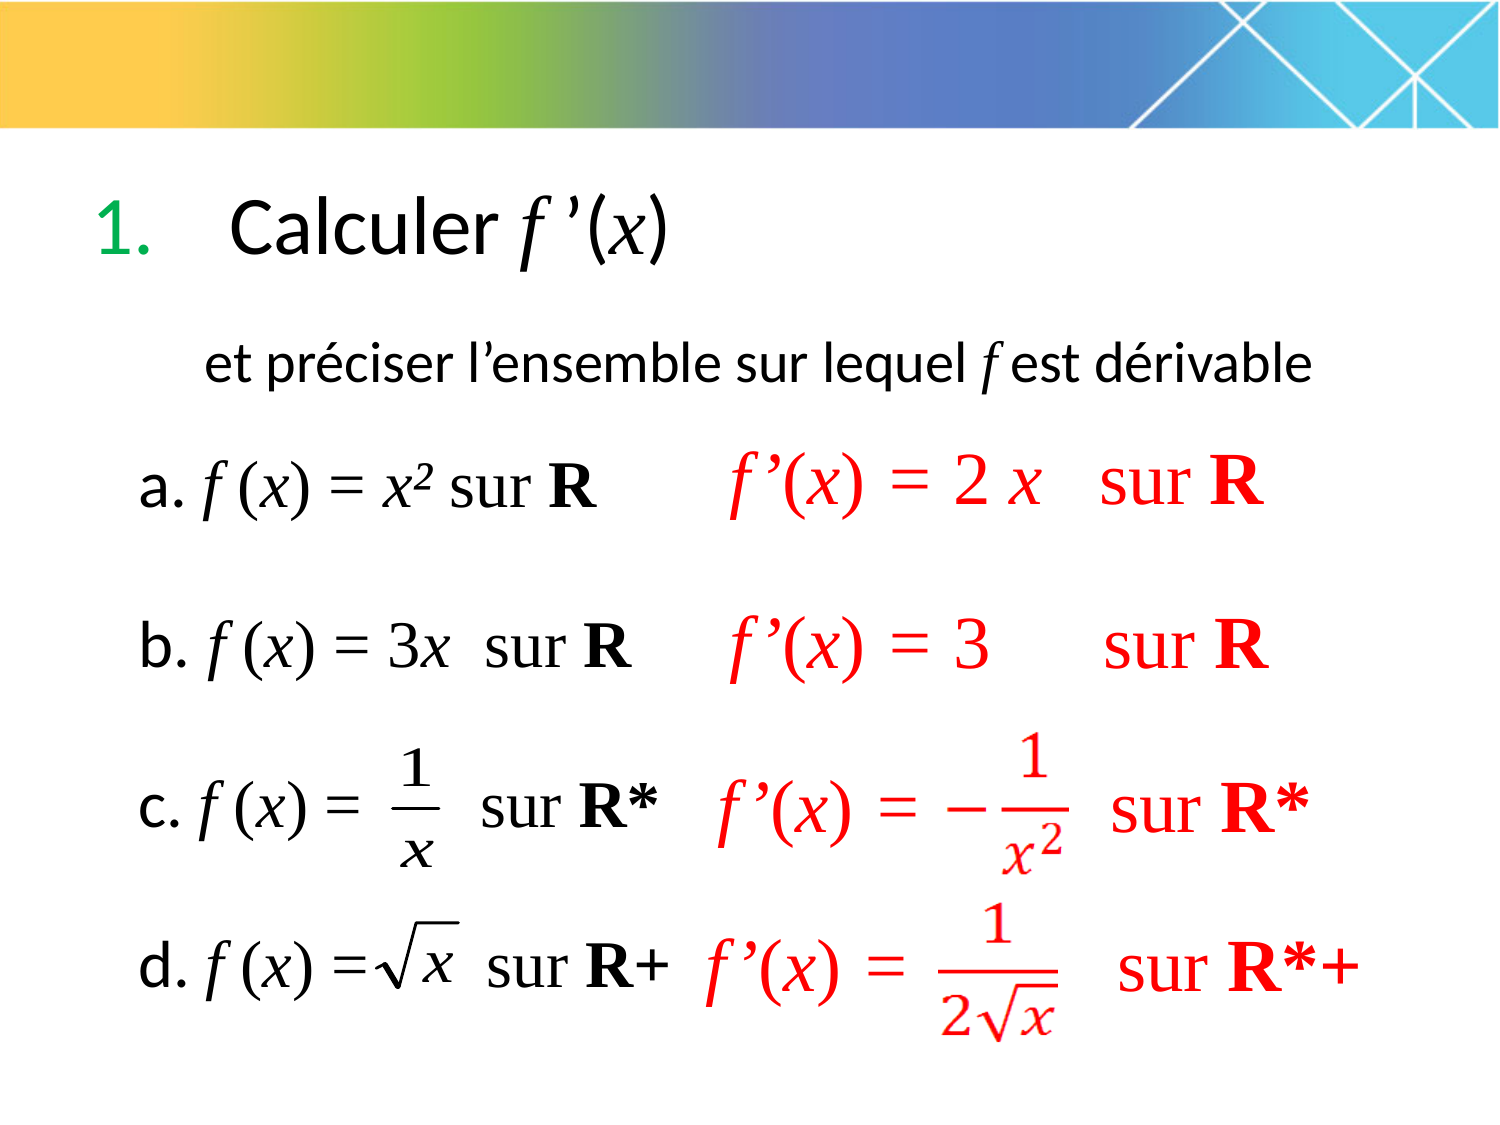

# Calculer f ’(x)
et préciser l’ensemble sur lequel f est dérivable
f’(x) = 2 x sur R
a. f (x) = x² sur R
b. f (x) = 3x sur R
c. f (x) = sur R*
d. f (x) = sur R+
f’(x) = 3 sur R
f’(x) = sur R*
f’(x) = sur R*+